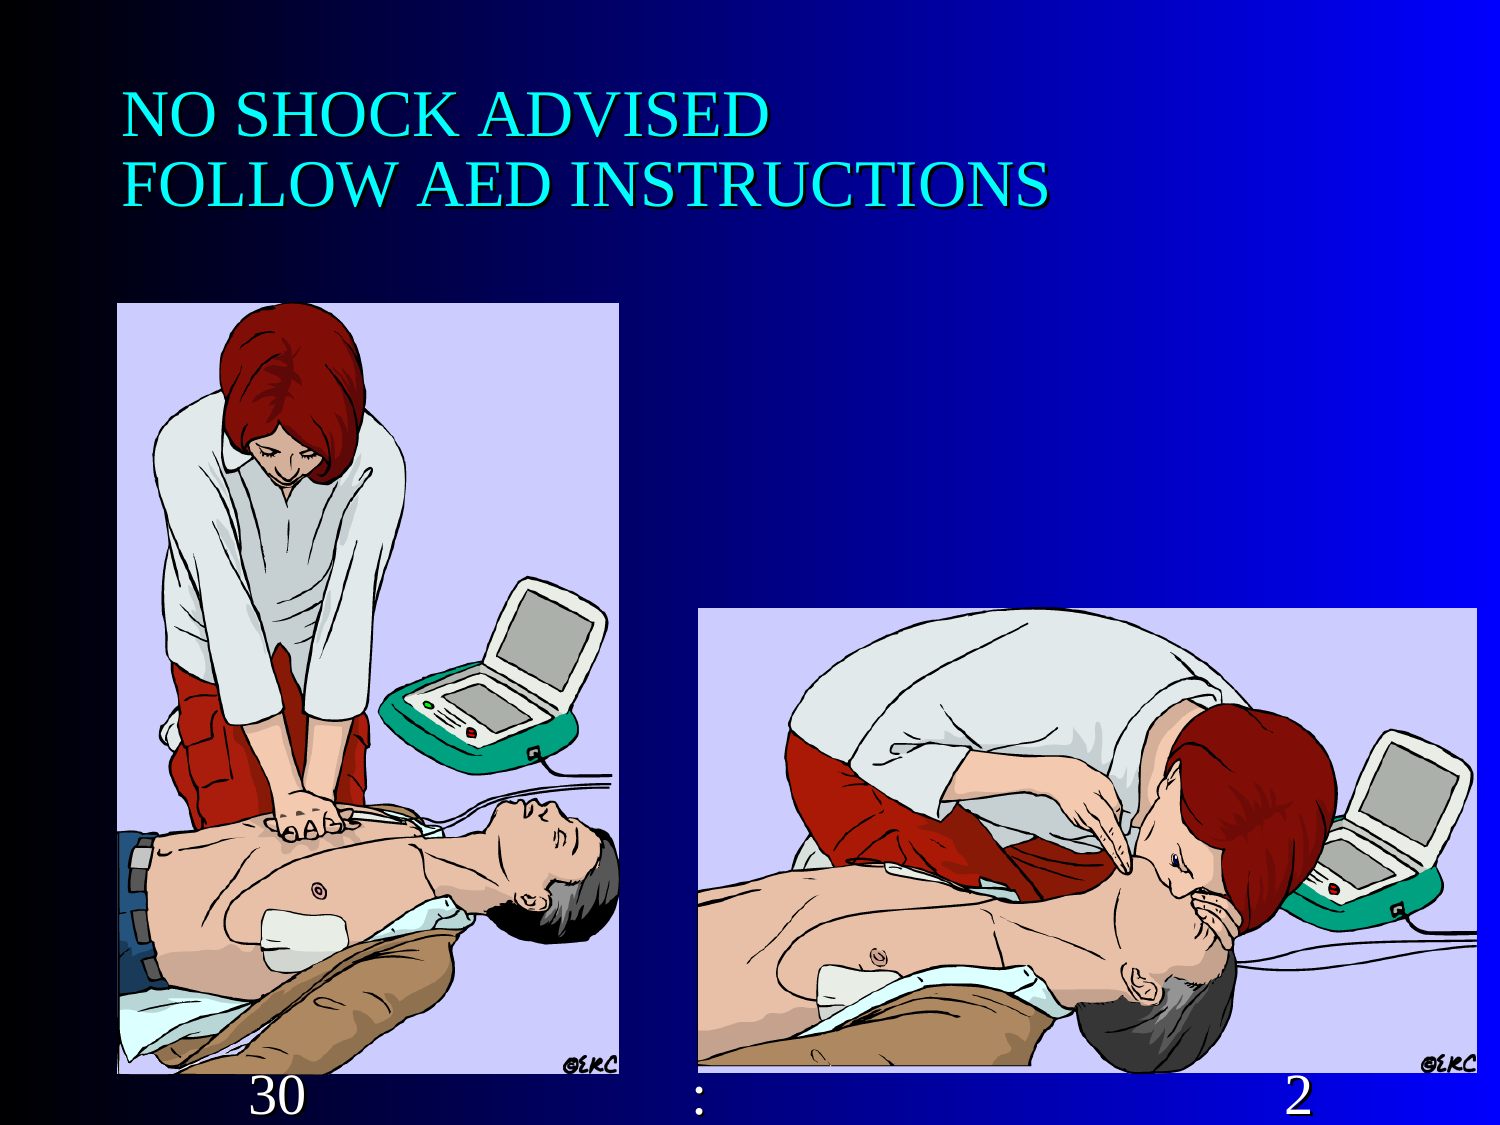

# NO SHOCK ADVISED FOLLOW AED INSTRUCTIONS
 30 				:					2